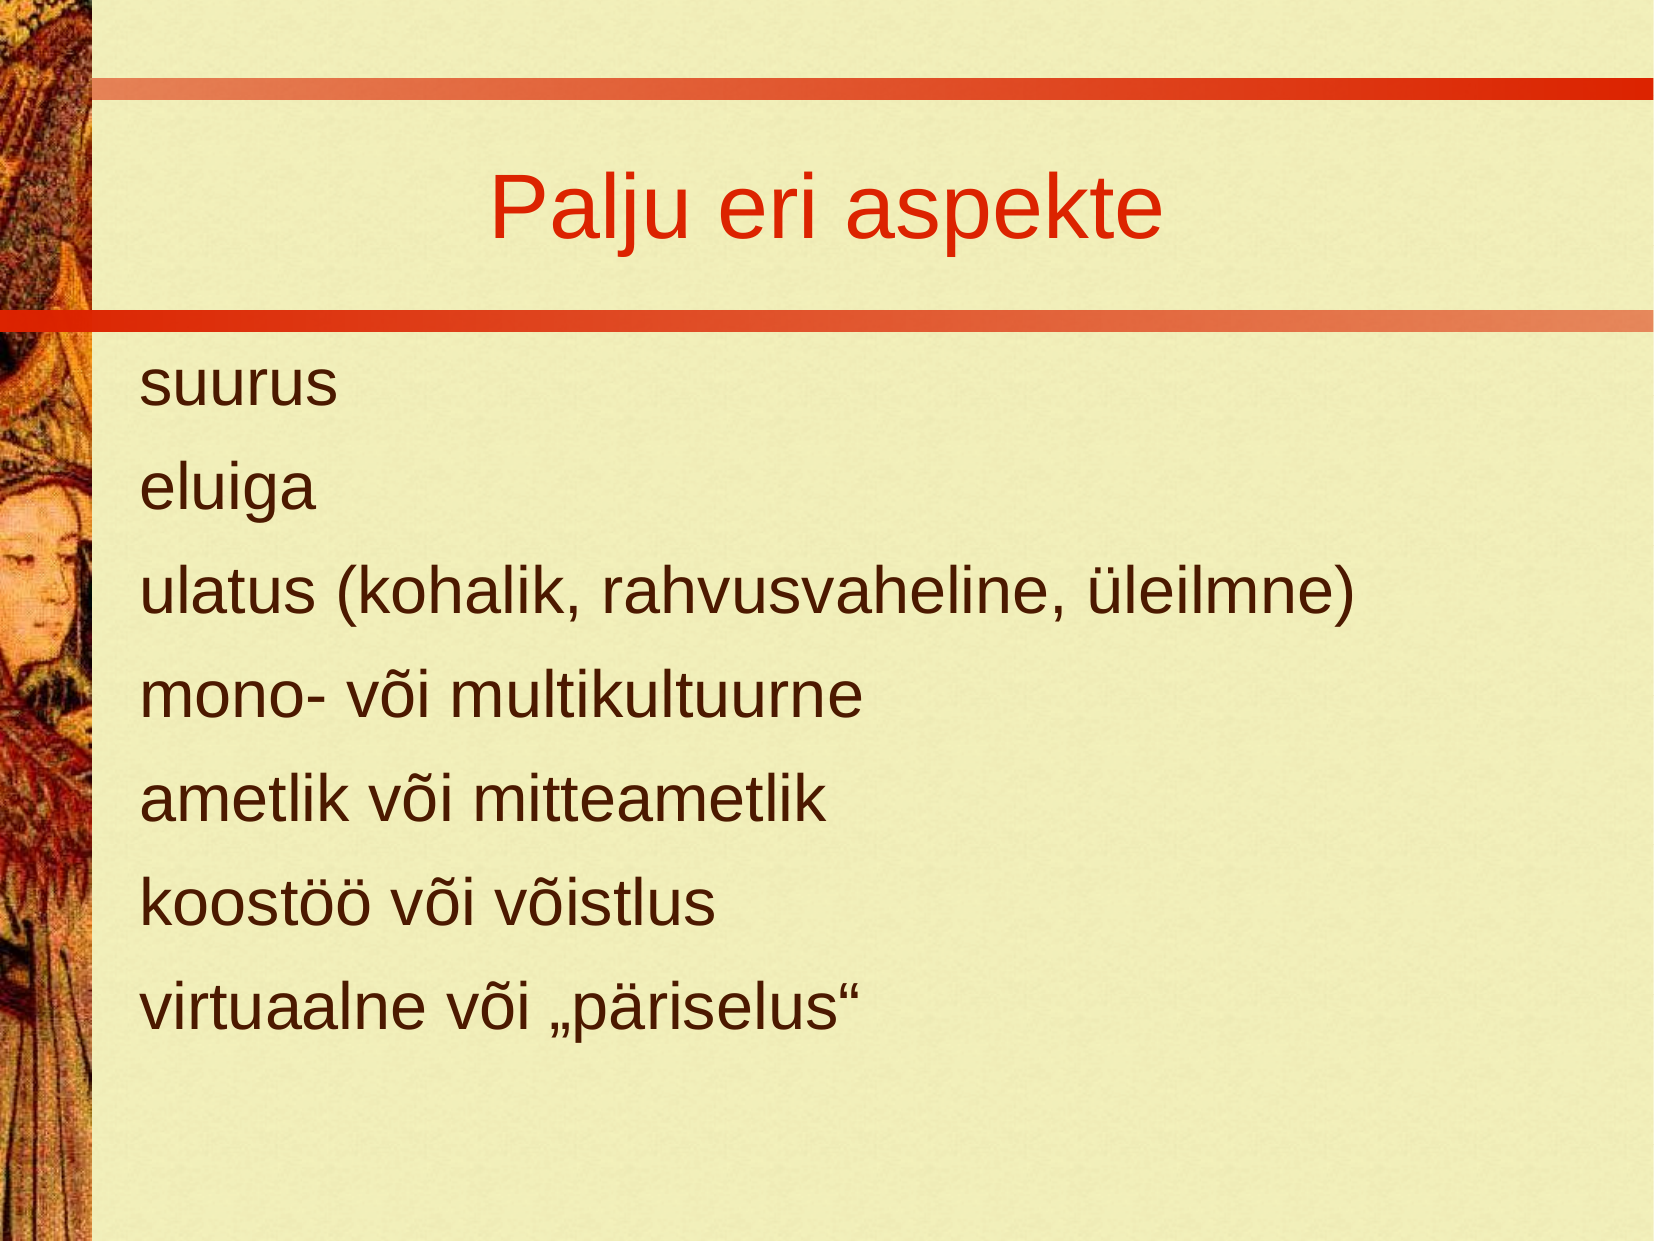

# Palju eri aspekte
suurus
eluiga
ulatus (kohalik, rahvusvaheline, üleilmne)
mono- või multikultuurne
ametlik või mitteametlik
koostöö või võistlus
virtuaalne või „päriselus“